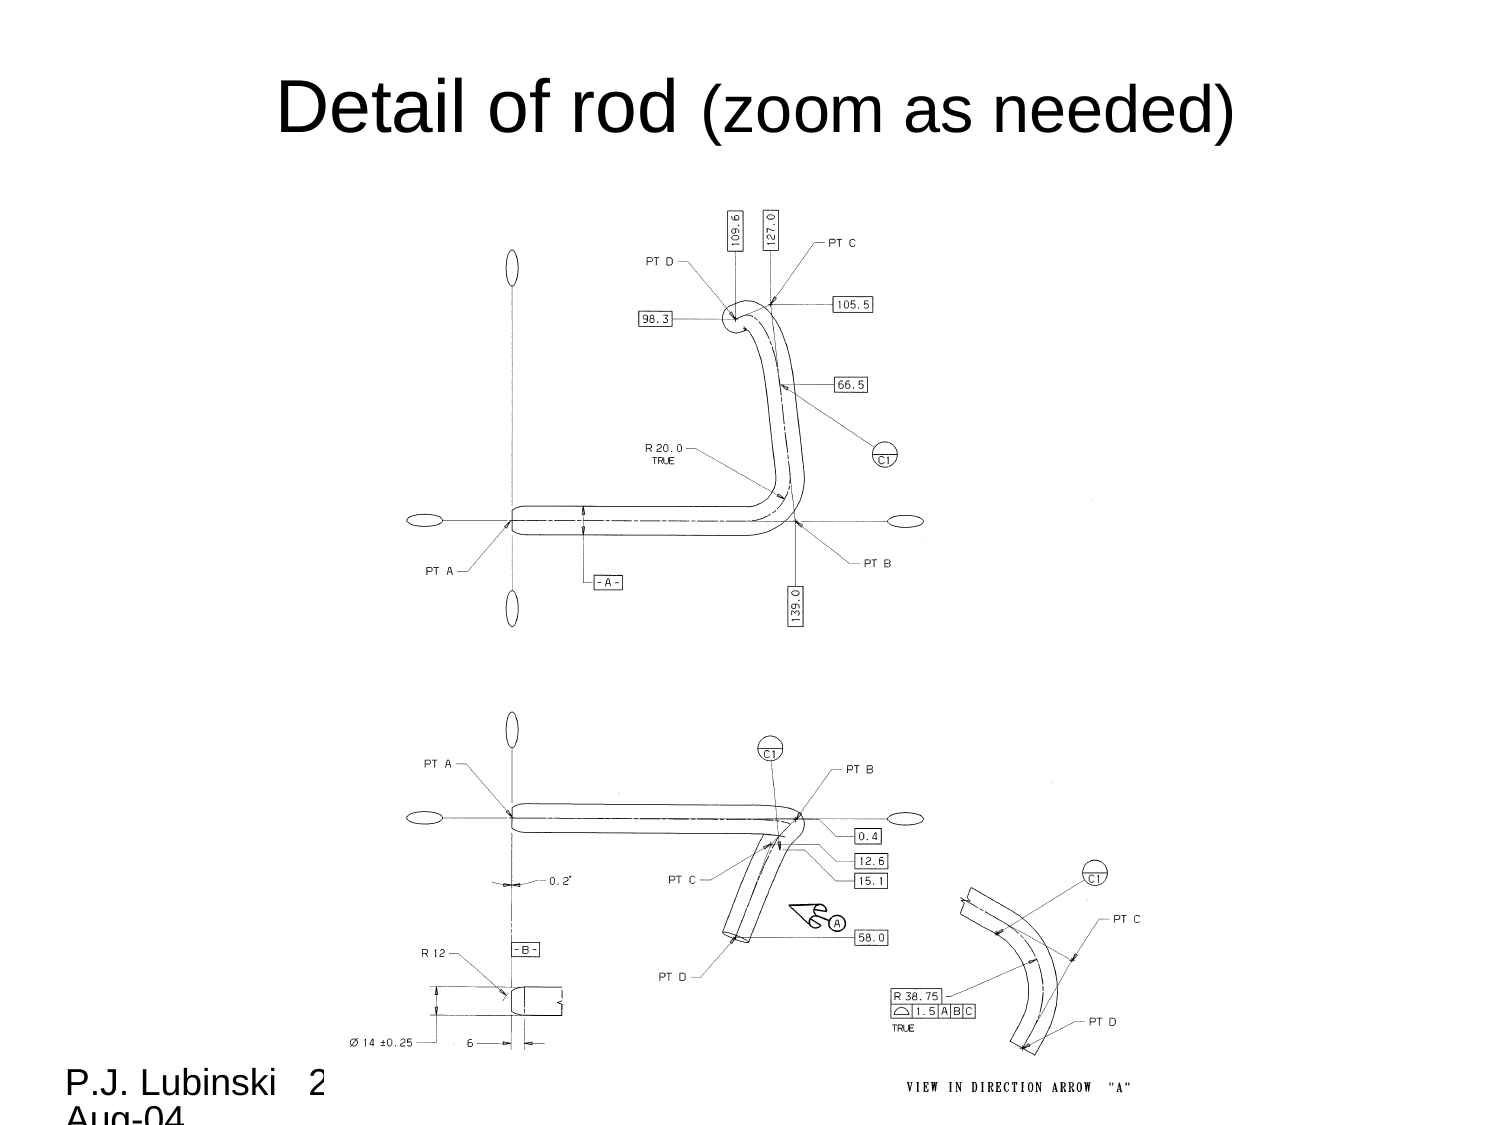

# Detail of rod (zoom as needed)
P.J. Lubinski 23-Aug-04
5